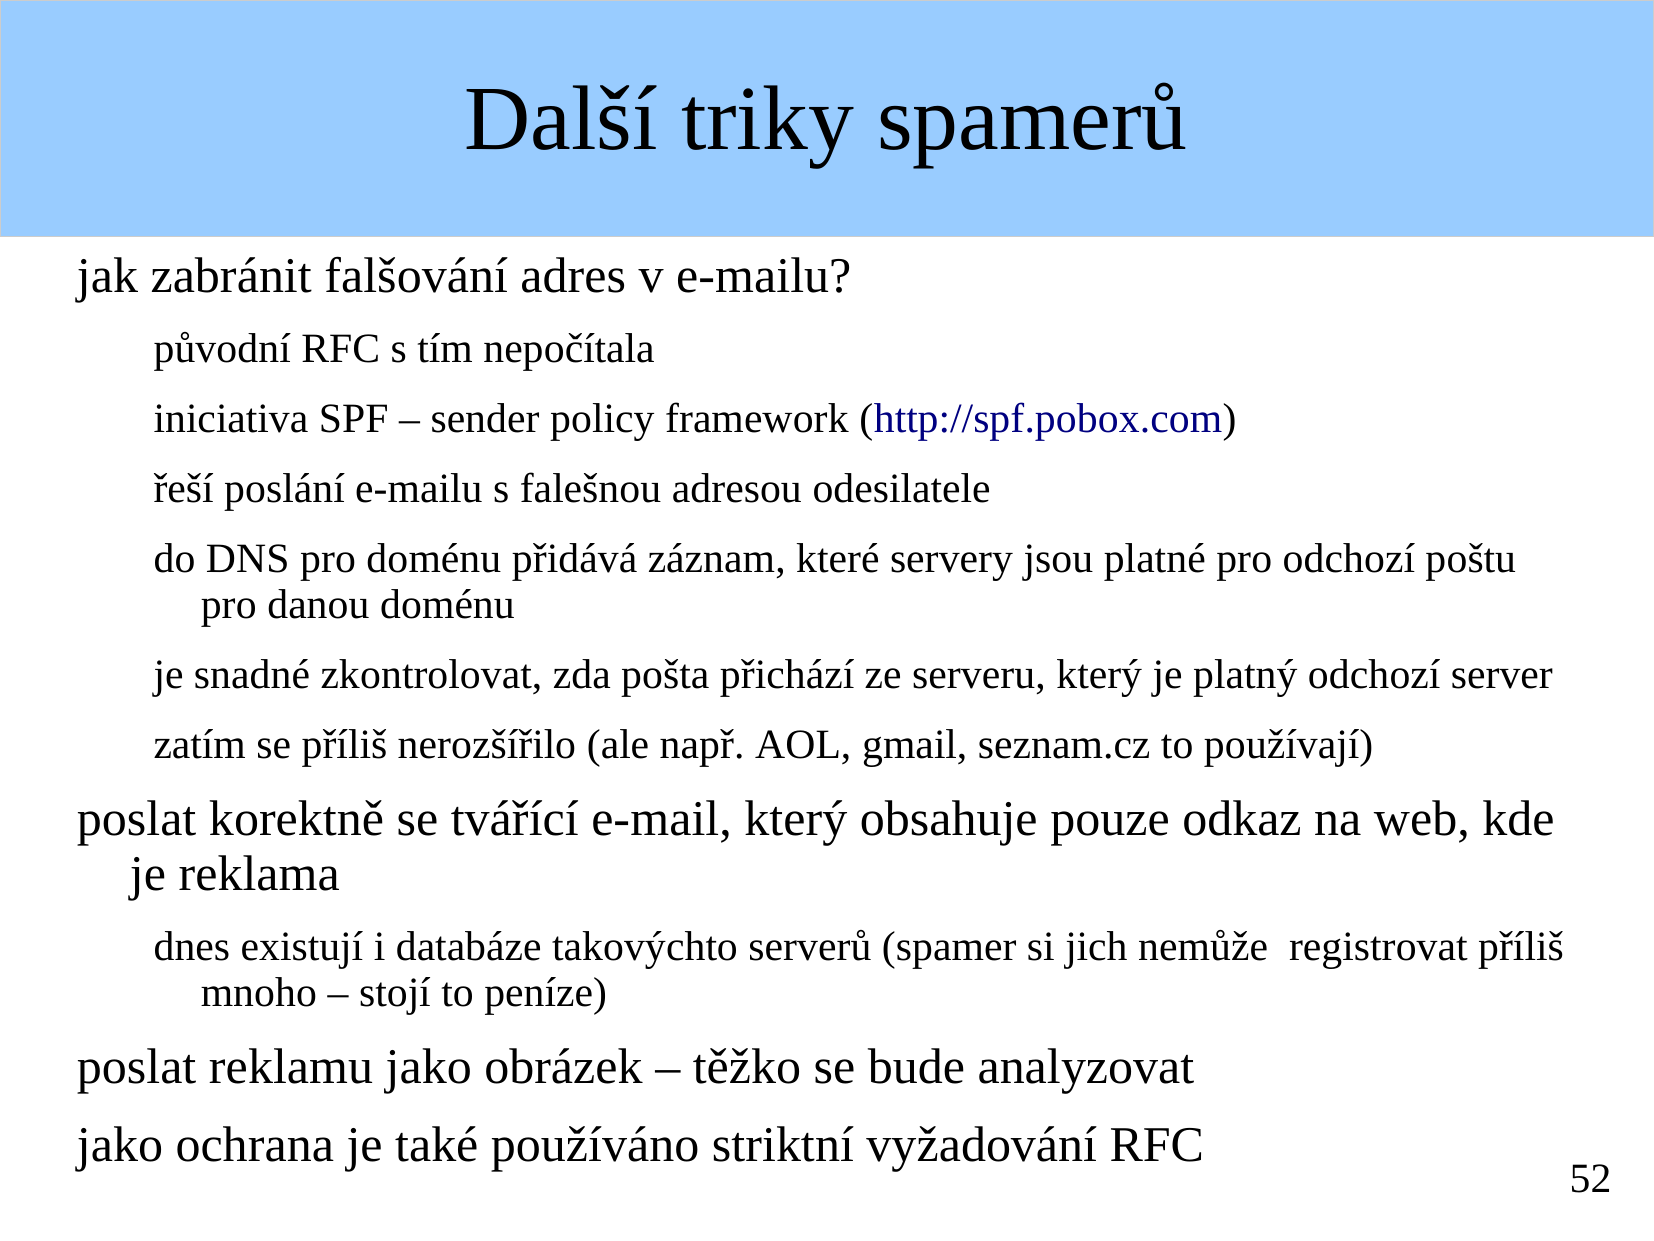

# Další triky spamerů
jak zabránit falšování adres v e-mailu?
původní RFC s tím nepočítala
iniciativa SPF – sender policy framework (http://spf.pobox.com)
řeší poslání e-mailu s falešnou adresou odesilatele
do DNS pro doménu přidává záznam, které servery jsou platné pro odchozí poštu pro danou doménu
je snadné zkontrolovat, zda pošta přichází ze serveru, který je platný odchozí server
zatím se příliš nerozšířilo (ale např. AOL, gmail, seznam.cz to používají)
poslat korektně se tvářící e-mail, který obsahuje pouze odkaz na web, kde je reklama
dnes existují i databáze takovýchto serverů (spamer si jich nemůže registrovat příliš mnoho – stojí to peníze)
poslat reklamu jako obrázek – těžko se bude analyzovat
jako ochrana je také používáno striktní vyžadování RFC